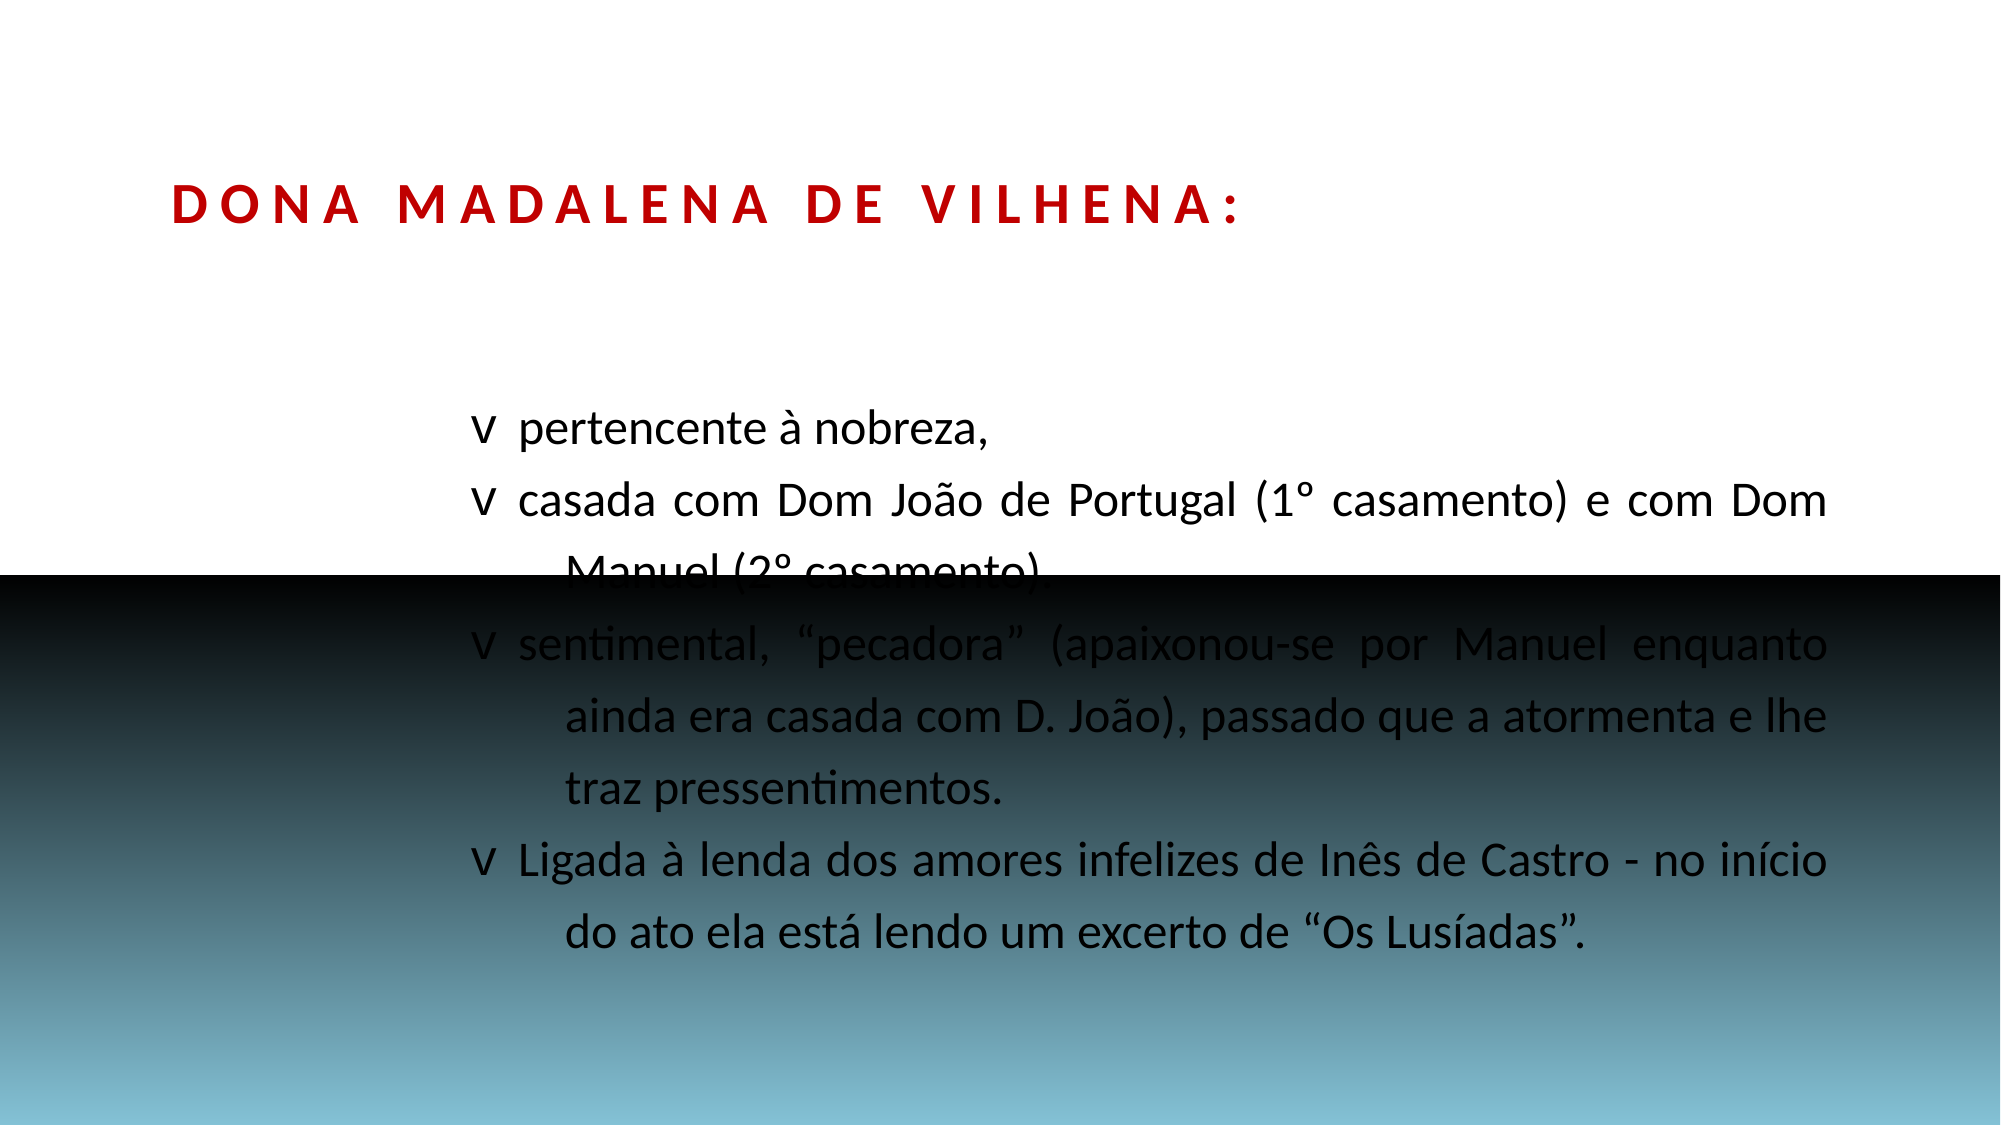

# Dona Madalena de Vilhena:
pertencente à nobreza,
casada com Dom João de Portugal (1º casamento) e com Dom Manuel (2º casamento).
sentimental, “pecadora” (apaixonou-se por Manuel enquanto ainda era casada com D. João), passado que a atormenta e lhe traz pressentimentos.
Ligada à lenda dos amores infelizes de Inês de Castro - no início do ato ela está lendo um excerto de “Os Lusíadas”.